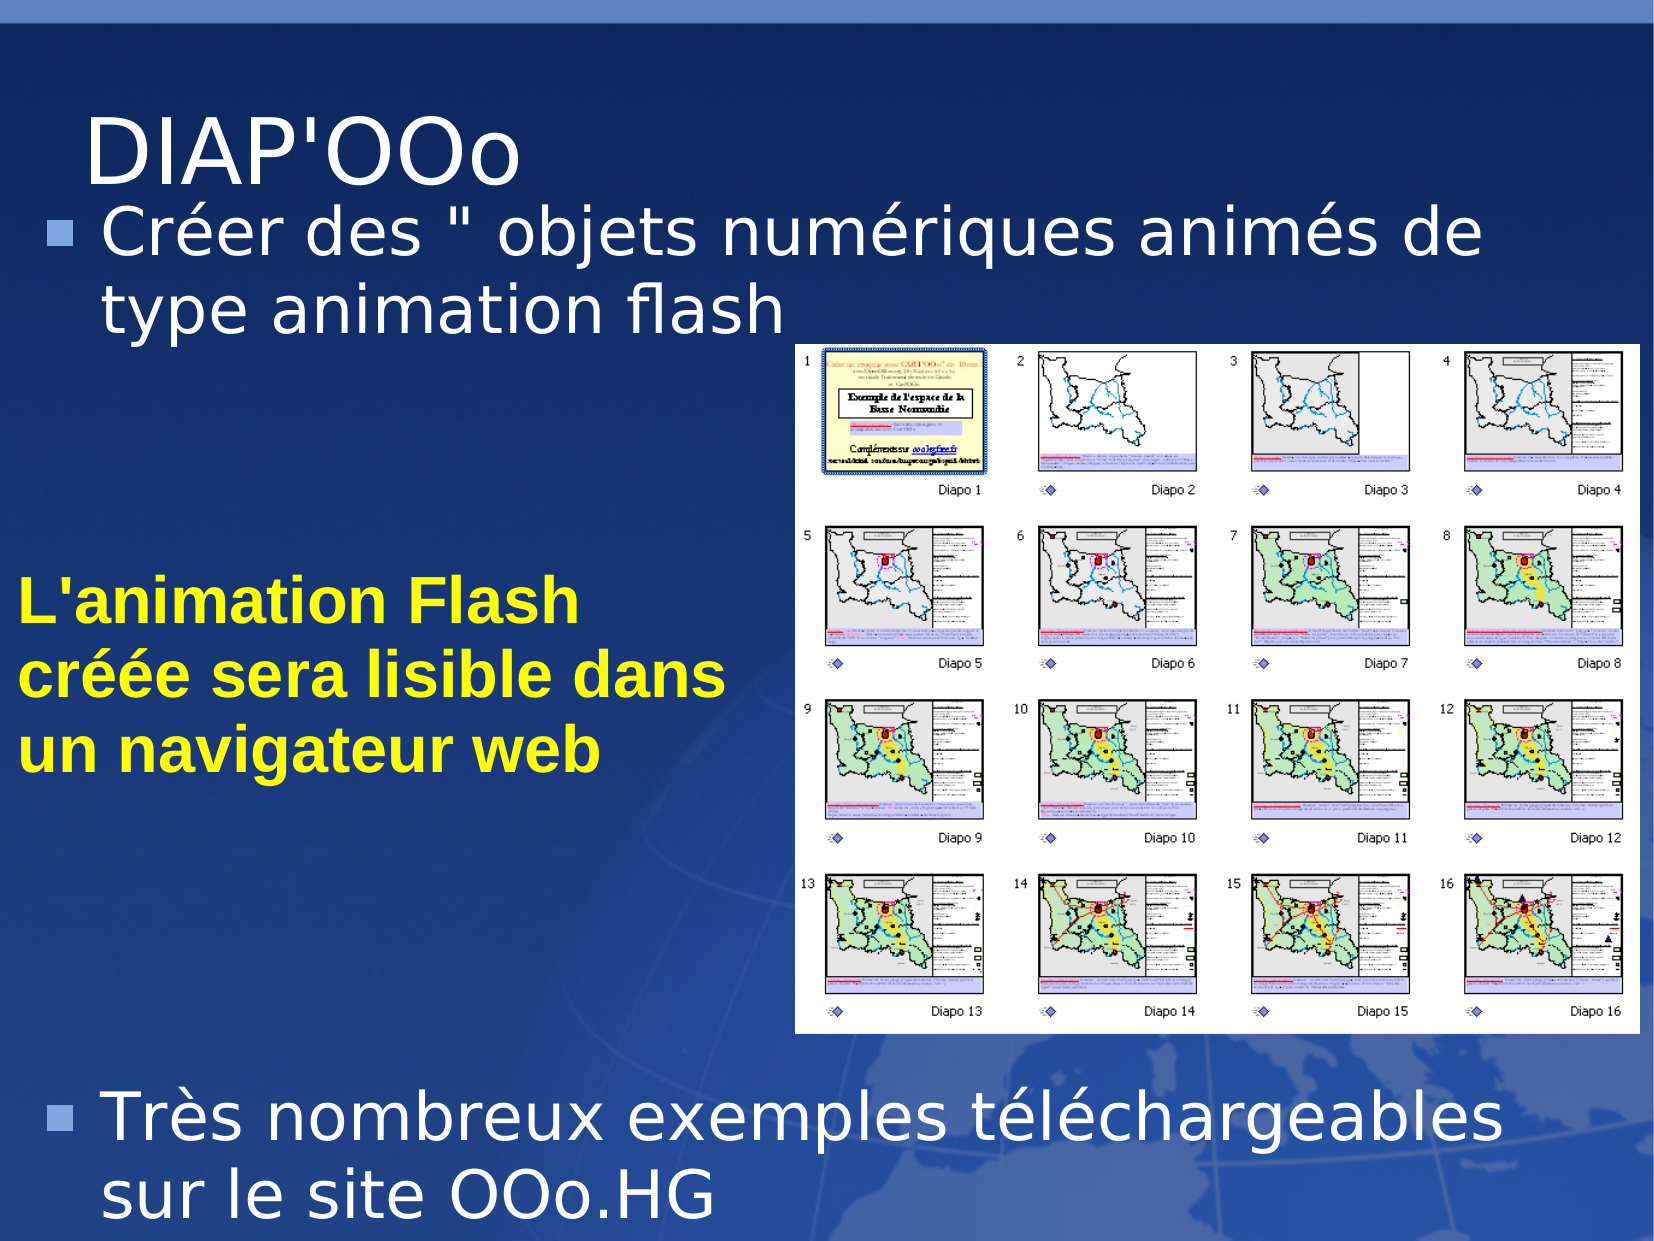

# DIAP'OOo
Créer des " objets numériques animés de type animation flash
Très nombreux exemples téléchargeables sur le site OOo.HG
L'animation Flash créée sera lisible dans un navigateur web